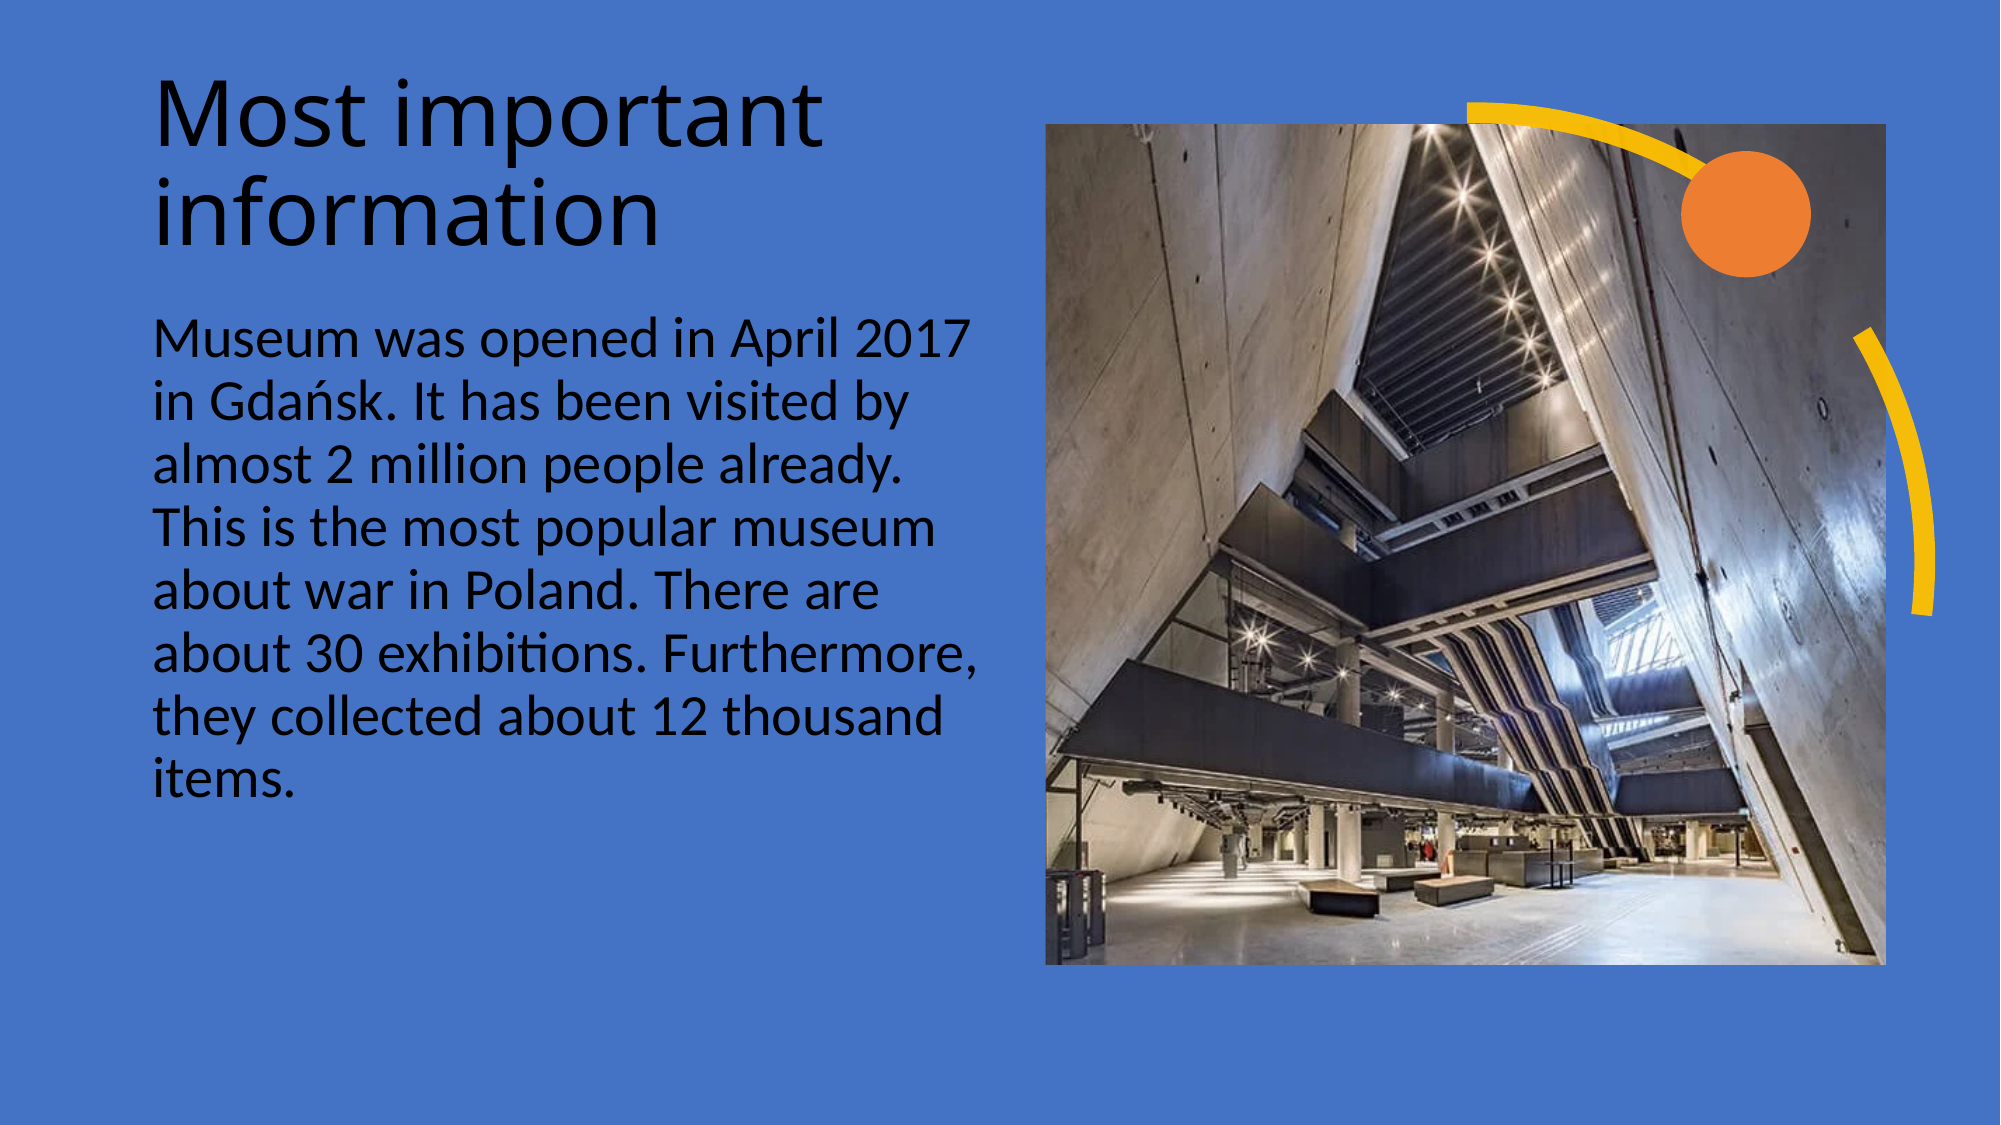

# Most important information
Museum was opened in April 2017 in Gdańsk. It has been visited by almost 2 million people already. This is the most popular museum about war in Poland. There are about 30 exhibitions. Furthermore, they collected about 12 thousand items.